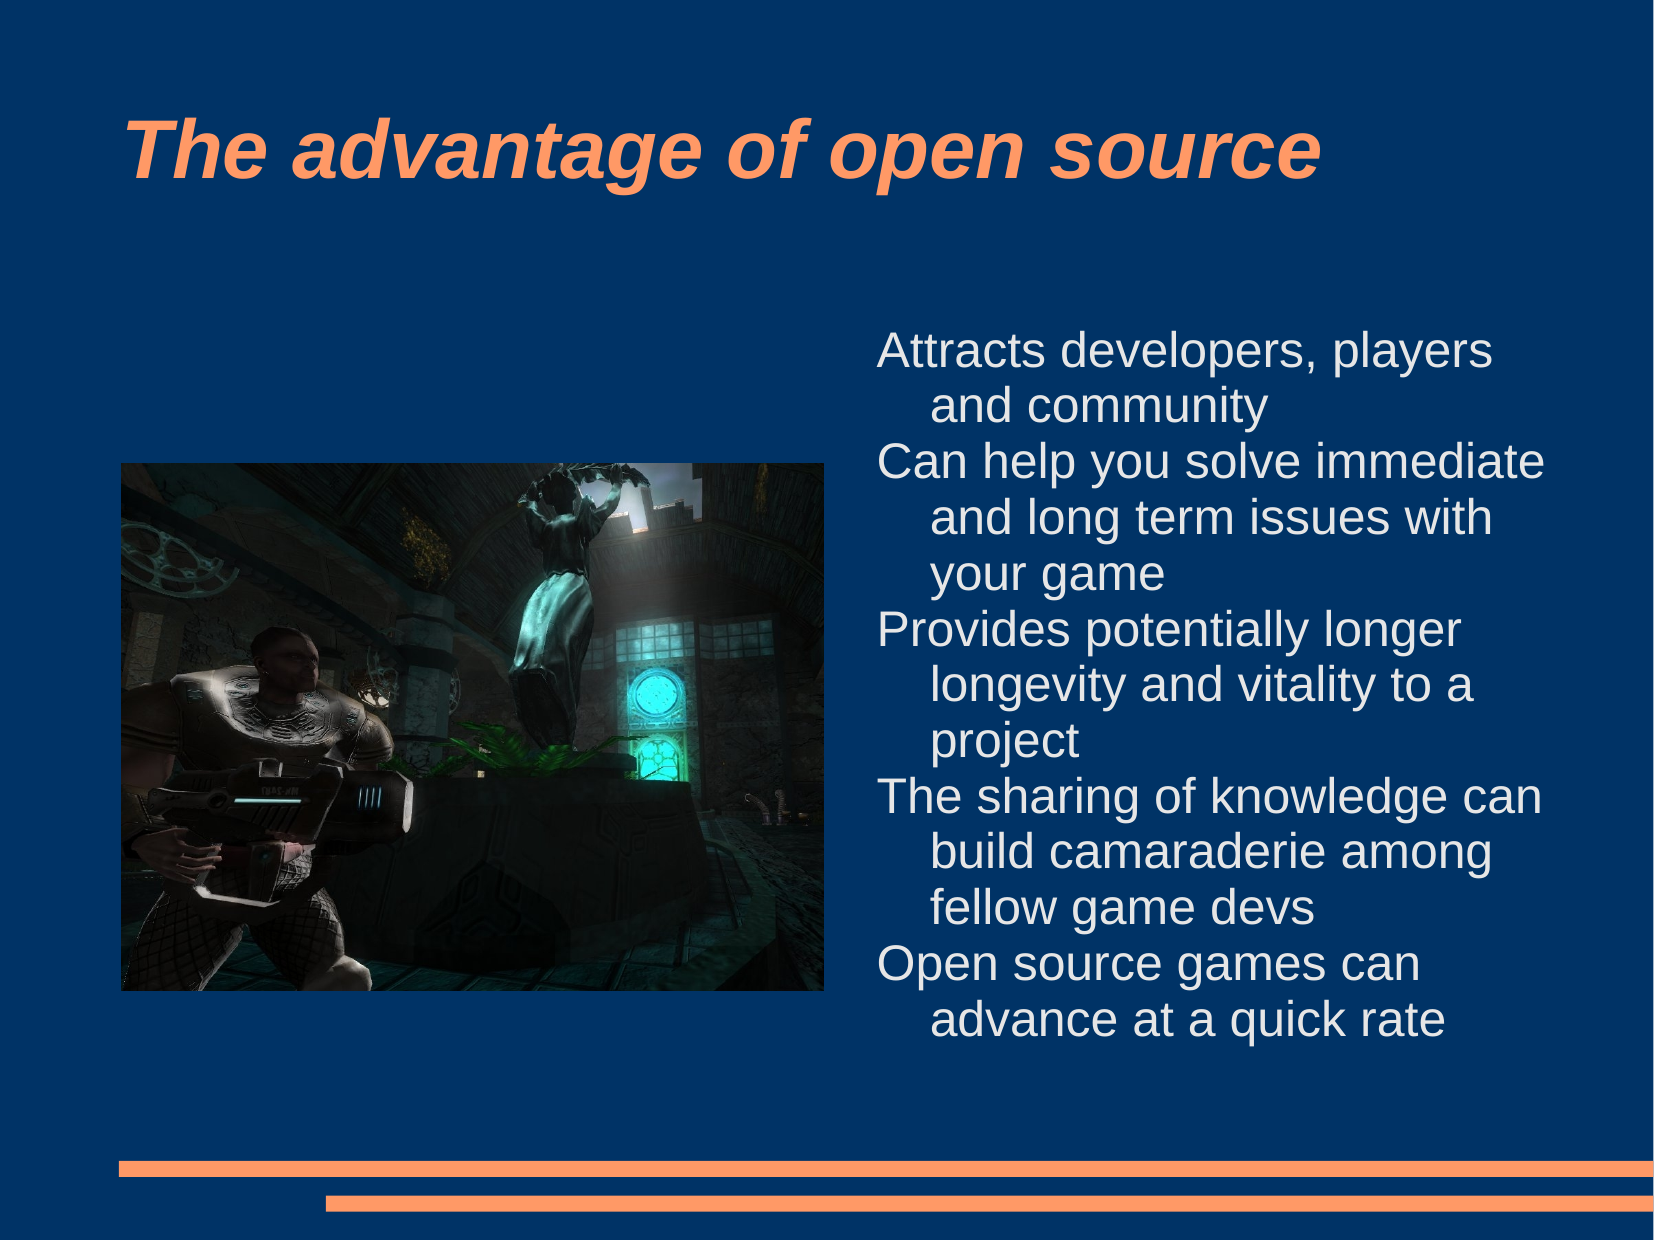

# The advantage of open source
Attracts developers, players and community
Can help you solve immediate and long term issues with your game
Provides potentially longer longevity and vitality to a project
The sharing of knowledge can build camaraderie among fellow game devs
Open source games can advance at a quick rate